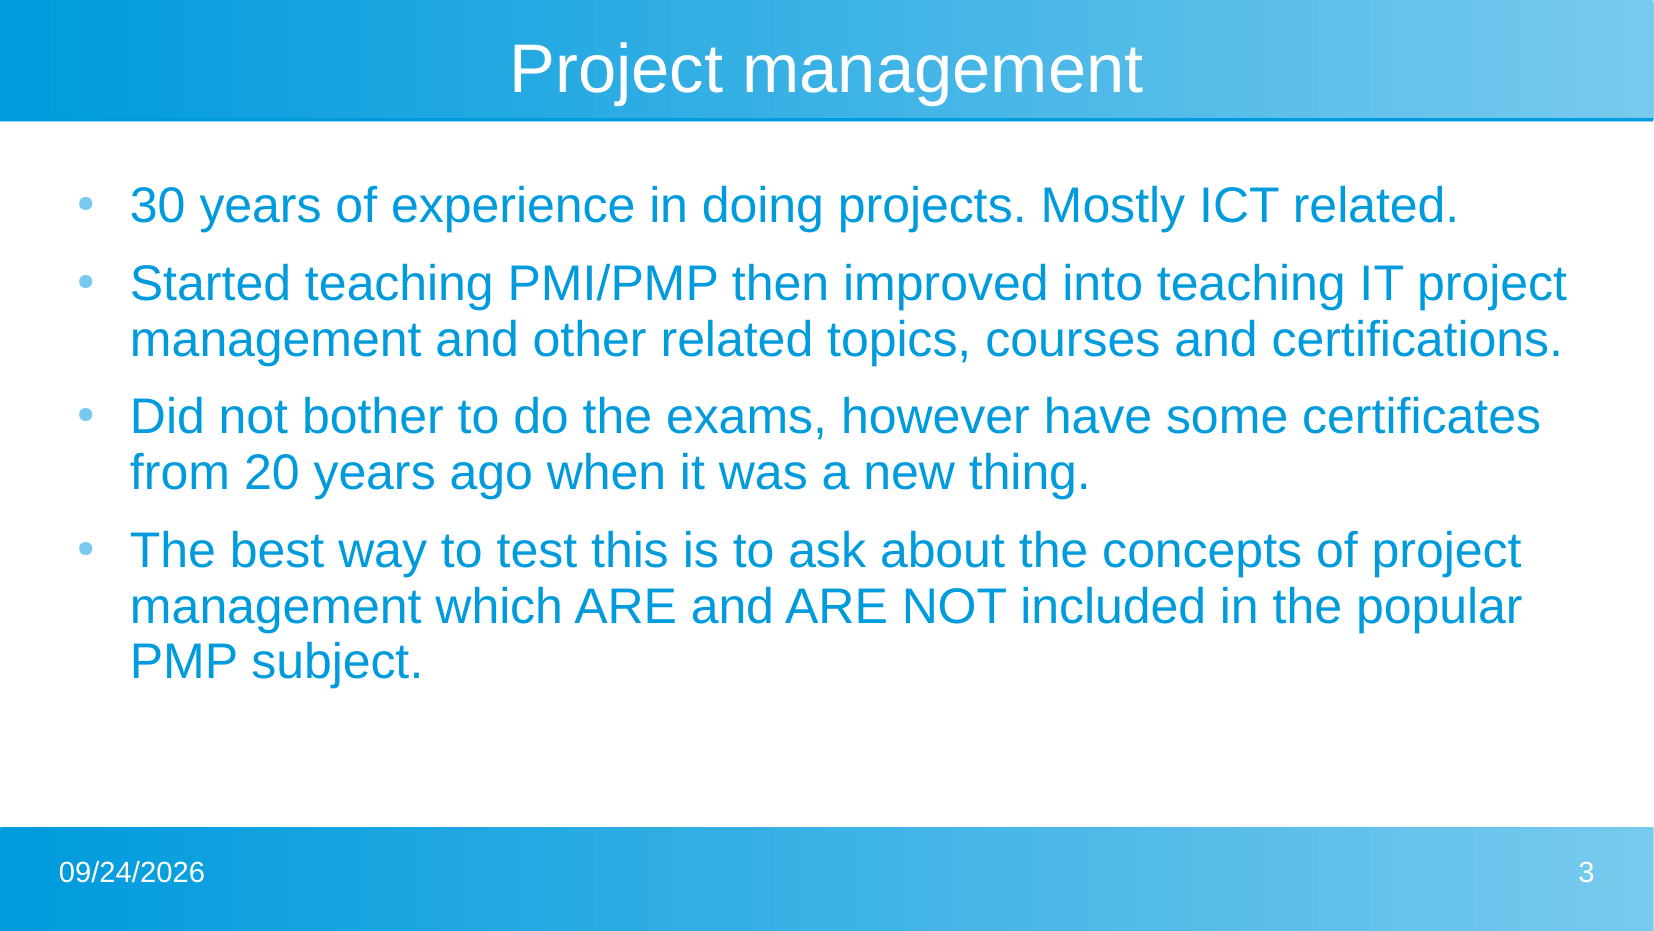

# Project management
30 years of experience in doing projects. Mostly ICT related.
Started teaching PMI/PMP then improved into teaching IT project management and other related topics, courses and certifications.
Did not bother to do the exams, however have some certificates from 20 years ago when it was a new thing.
The best way to test this is to ask about the concepts of project management which ARE and ARE NOT included in the popular PMP subject.
3